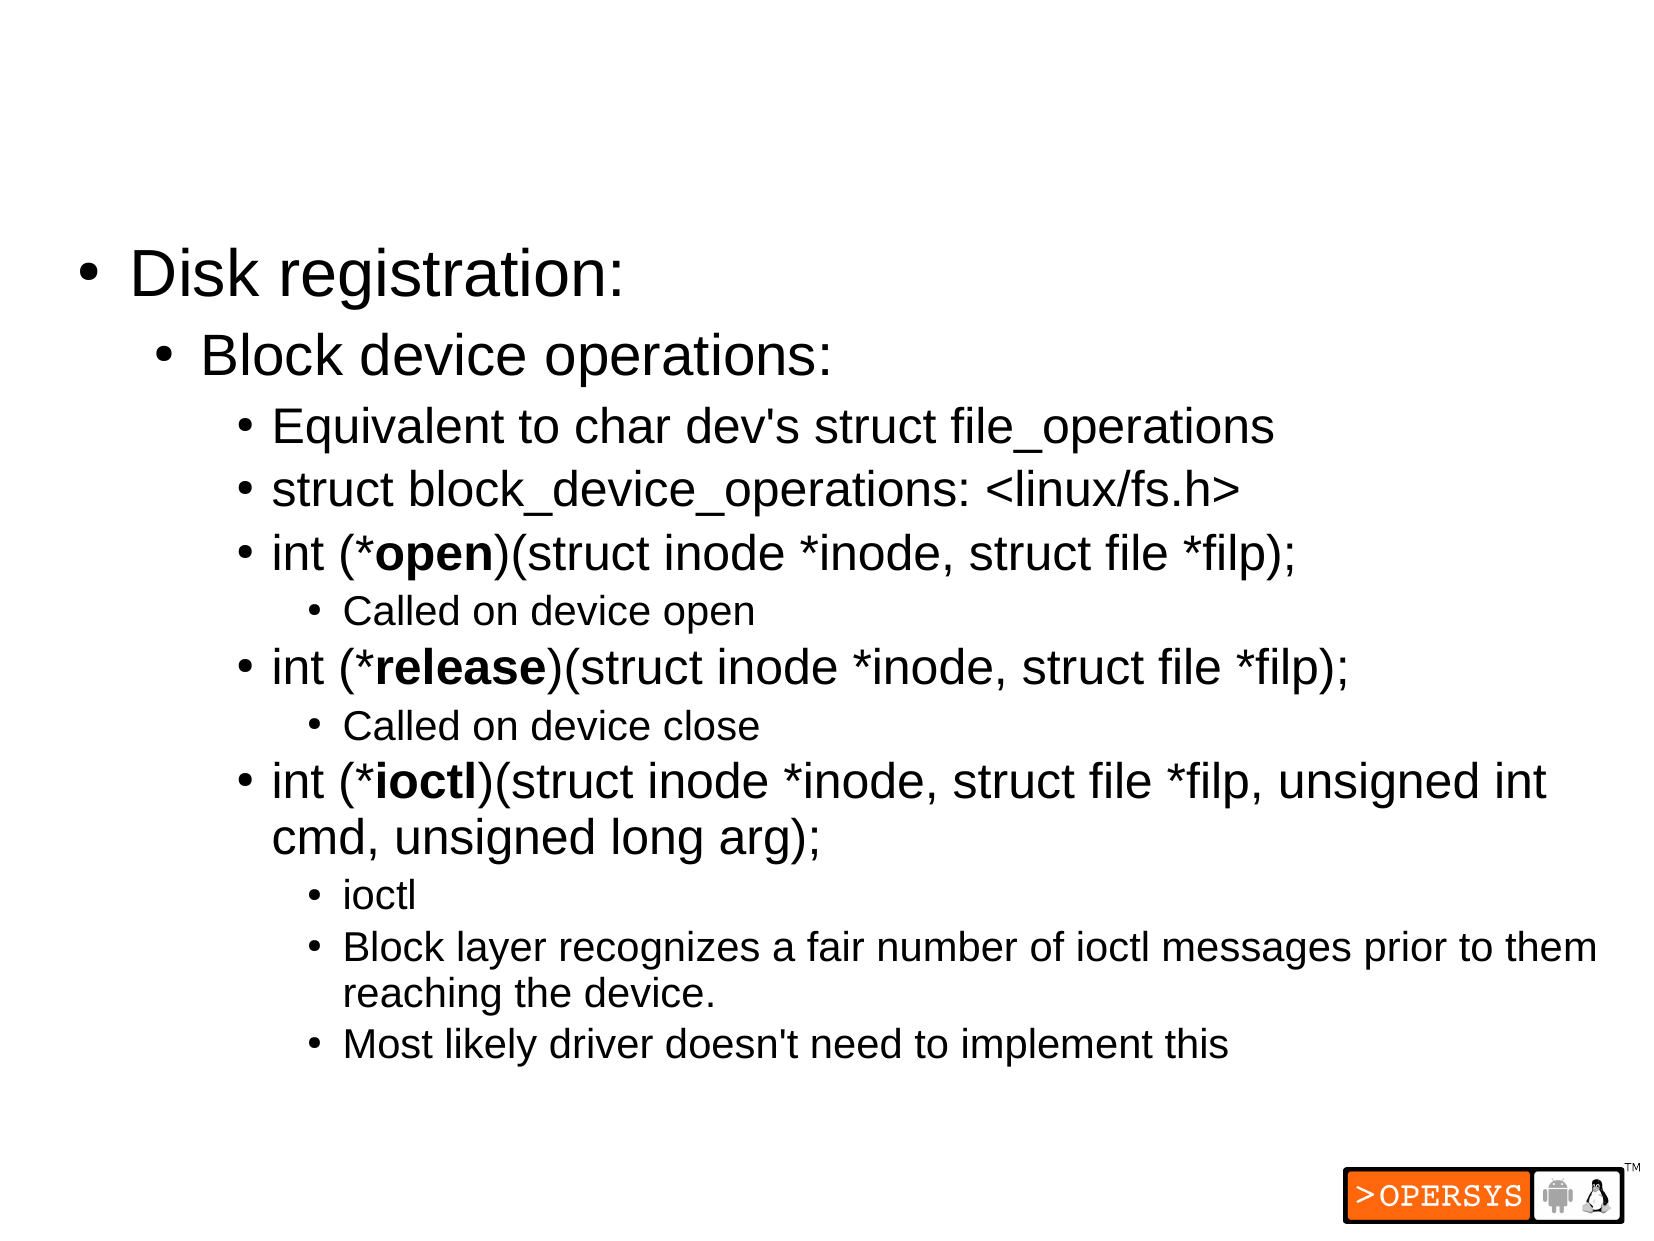

# Disk registration:
Block device operations:
Equivalent to char dev's struct file_operations
struct block_device_operations: <linux/fs.h>
int (*open)(struct inode *inode, struct file *filp);
Called on device open
int (*release)(struct inode *inode, struct file *filp);
Called on device close
int (*ioctl)(struct inode *inode, struct file *filp, unsigned int cmd, unsigned long arg);
ioctl
Block layer recognizes a fair number of ioctl messages prior to them reaching the device.
Most likely driver doesn't need to implement this